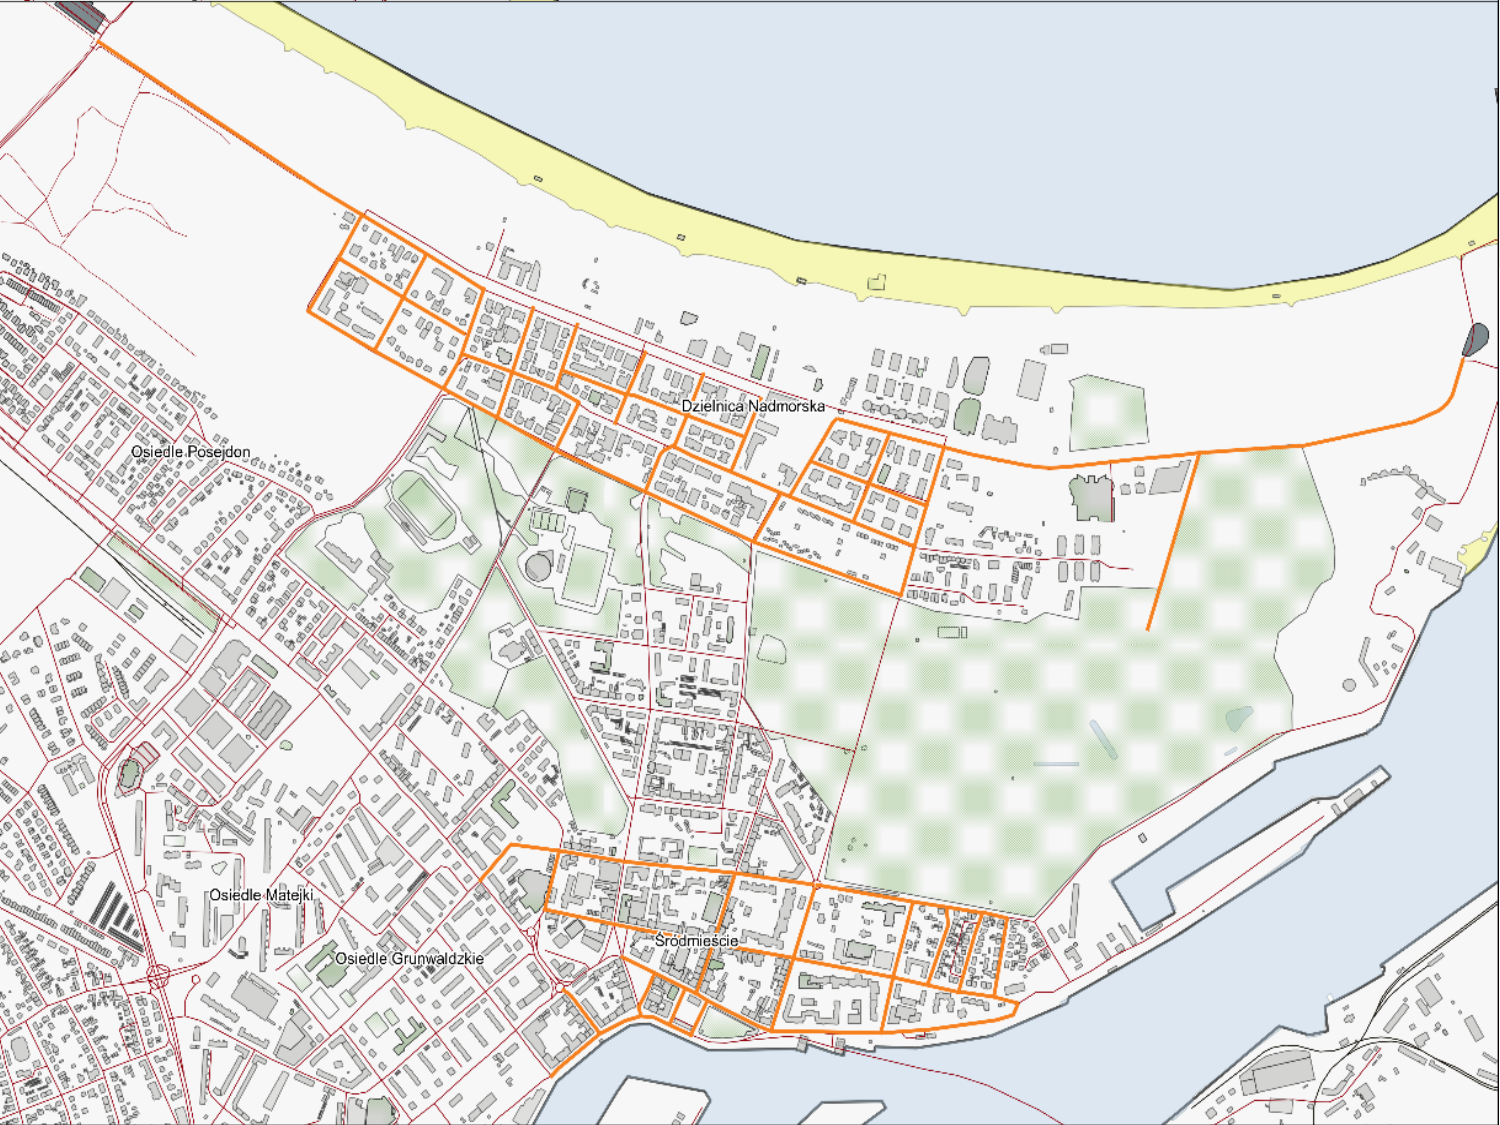

Parkingi
Główne cele:
Implementacja systemu ITS
Parkingi buforowe dla mieszkańców i turystów
Weryfikacja Strefy Płatnego Parkowania
Parking awaryjny do obsługi terminalu promowego